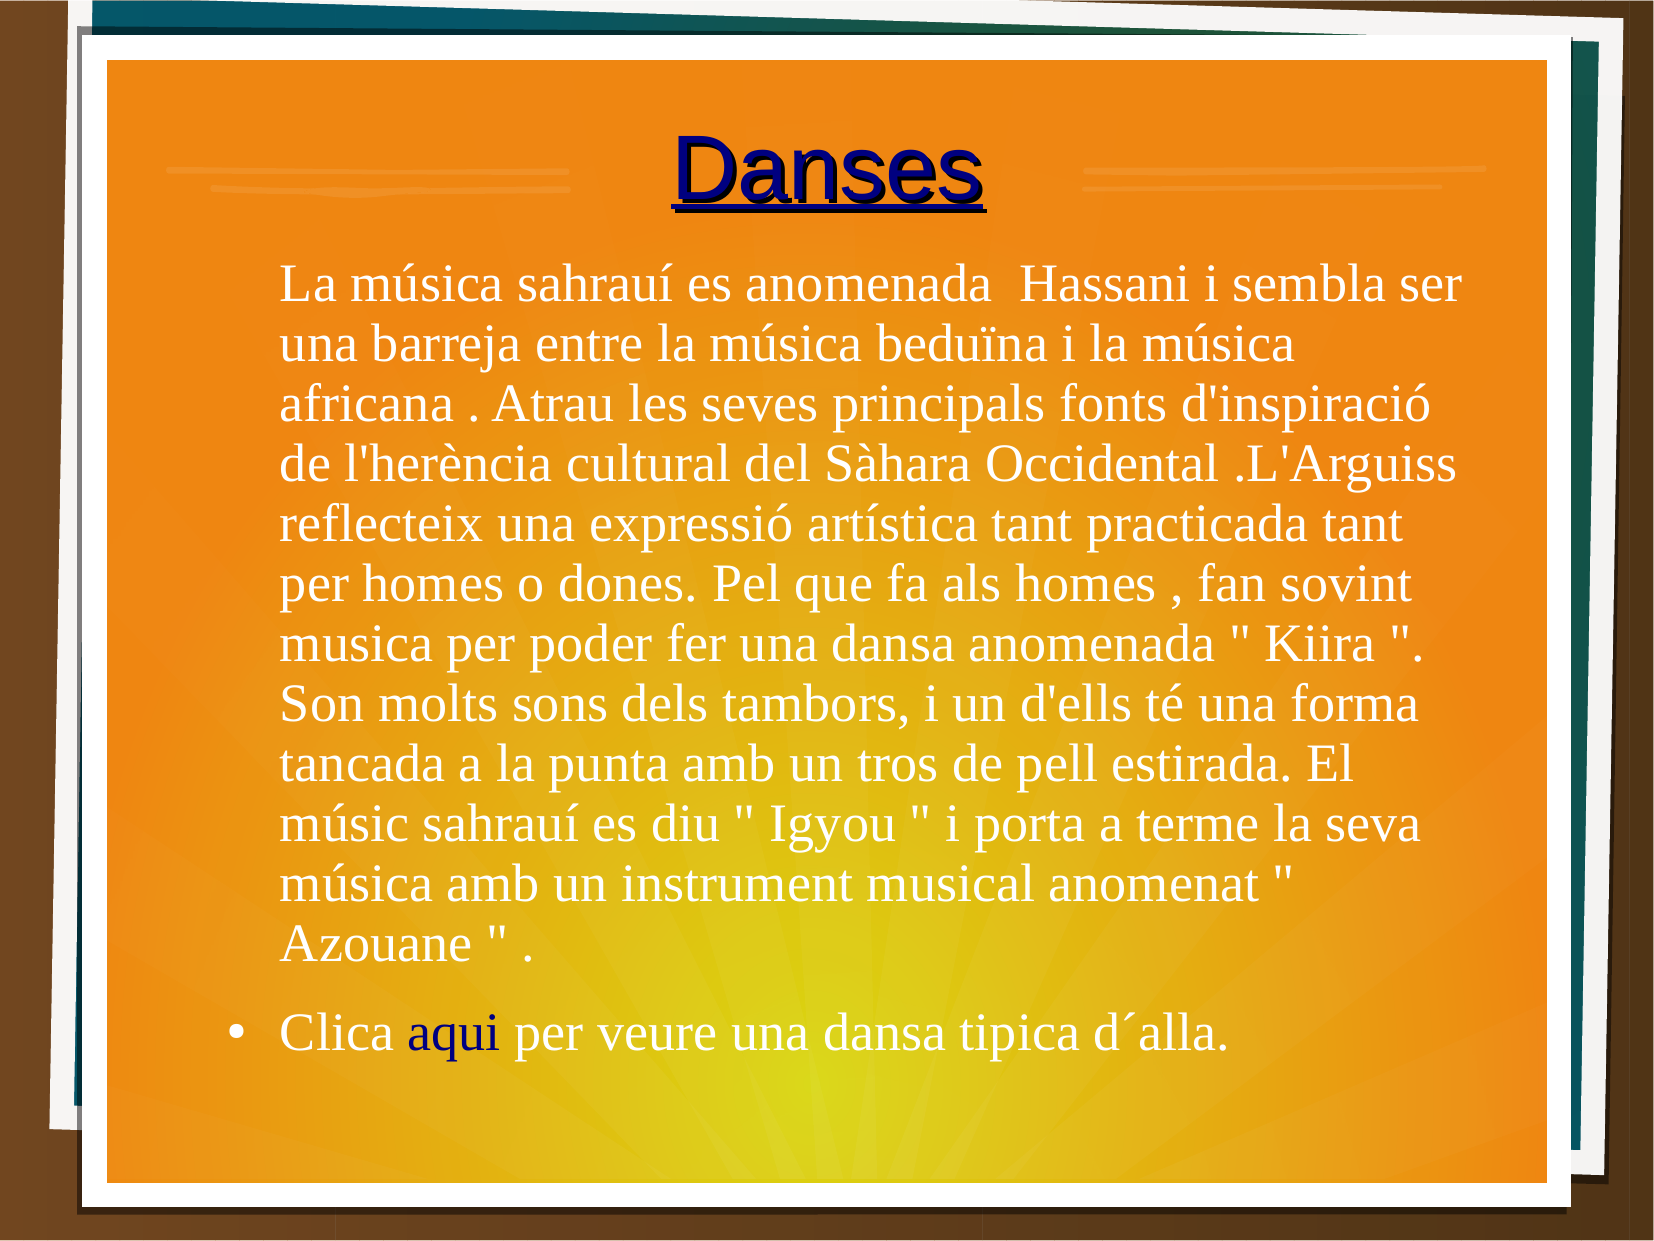

# Danses
La música sahrauí es anomenada Hassani i sembla ser una barreja entre la música beduïna i la música africana . Atrau les seves principals fonts d'inspiració de l'herència cultural del Sàhara Occidental .L'Arguiss reflecteix una expressió artística tant practicada tant per homes o dones. Pel que fa als homes , fan sovint musica per poder fer una dansa anomenada " Kiira ". Son molts sons dels tambors, i un d'ells té una forma tancada a la punta amb un tros de pell estirada. El músic sahrauí es diu " Igyou " i porta a terme la seva música amb un instrument musical anomenat " Azouane " .
Clica aqui per veure una dansa tipica d´alla.